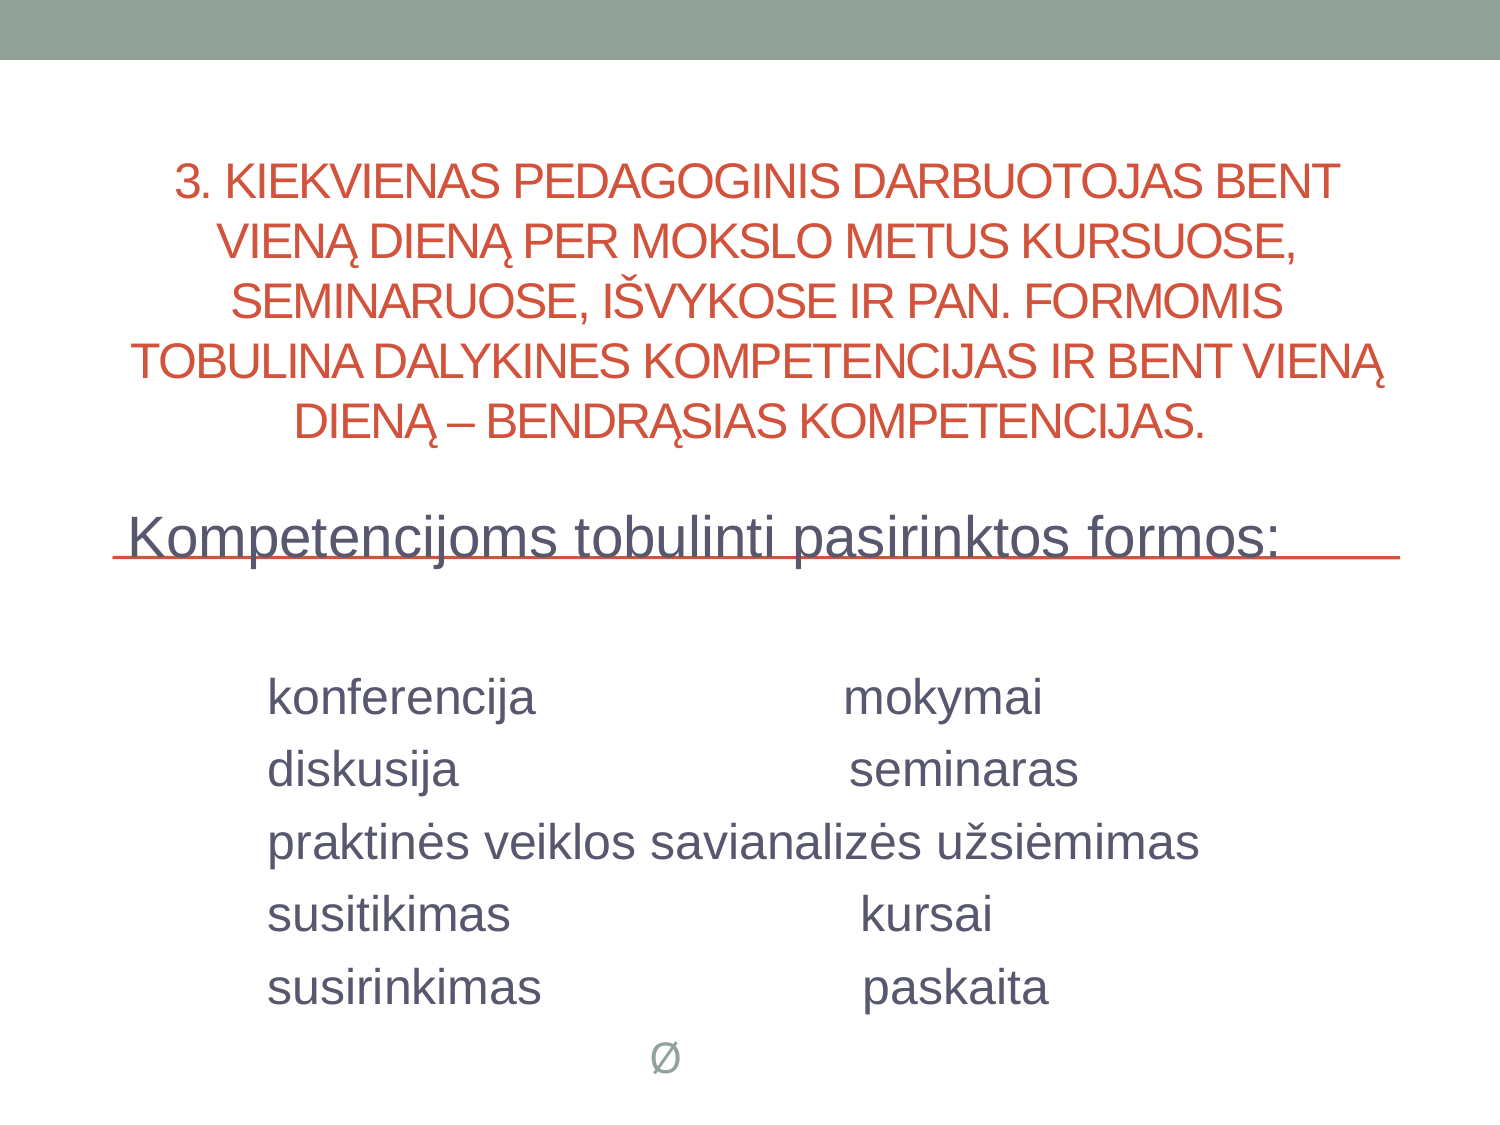

# 3. Kiekvienas pedagoginis darbuotojas bent vieną dieną per mokslo metus kursuose, seminaruose, išvykose ir pan. formomis tobulina dalykines kompetencijas ir bent vieną dieną – bendrąsias kompetencijas.
Kompetencijoms tobulinti pasirinktos formos:
 konferencija mokymai
 diskusija seminaras
 praktinės veiklos savianalizės užsiėmimas
 susitikimas kursai
 susirinkimas paskaita